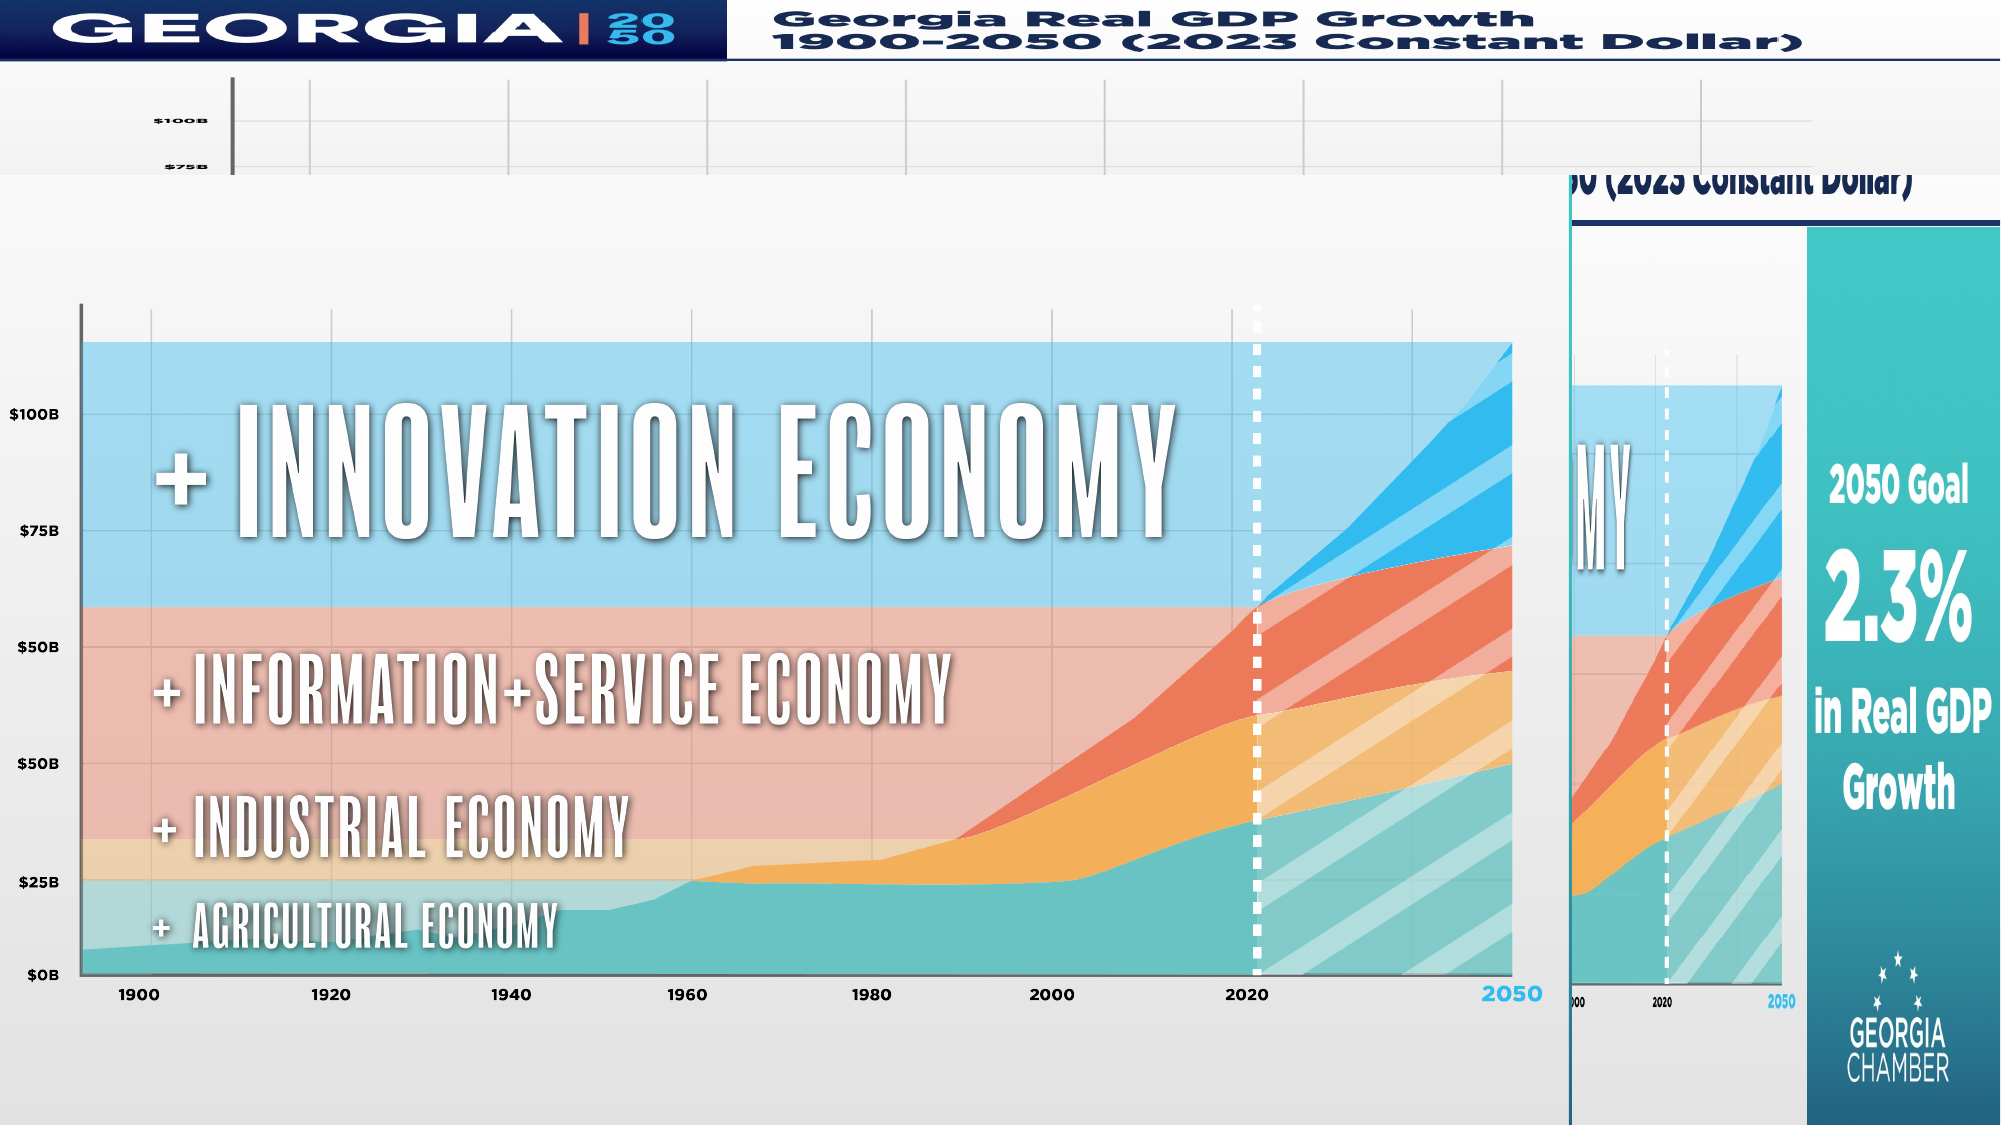

Georgia Real GDP Growth
1900-2050 (2023 Constant Dollar)
Georgia Real GDP Growth
1900-2050 (2023 Constant Dollar)
2050 Goal
2.3%
 in Real GDP Growth